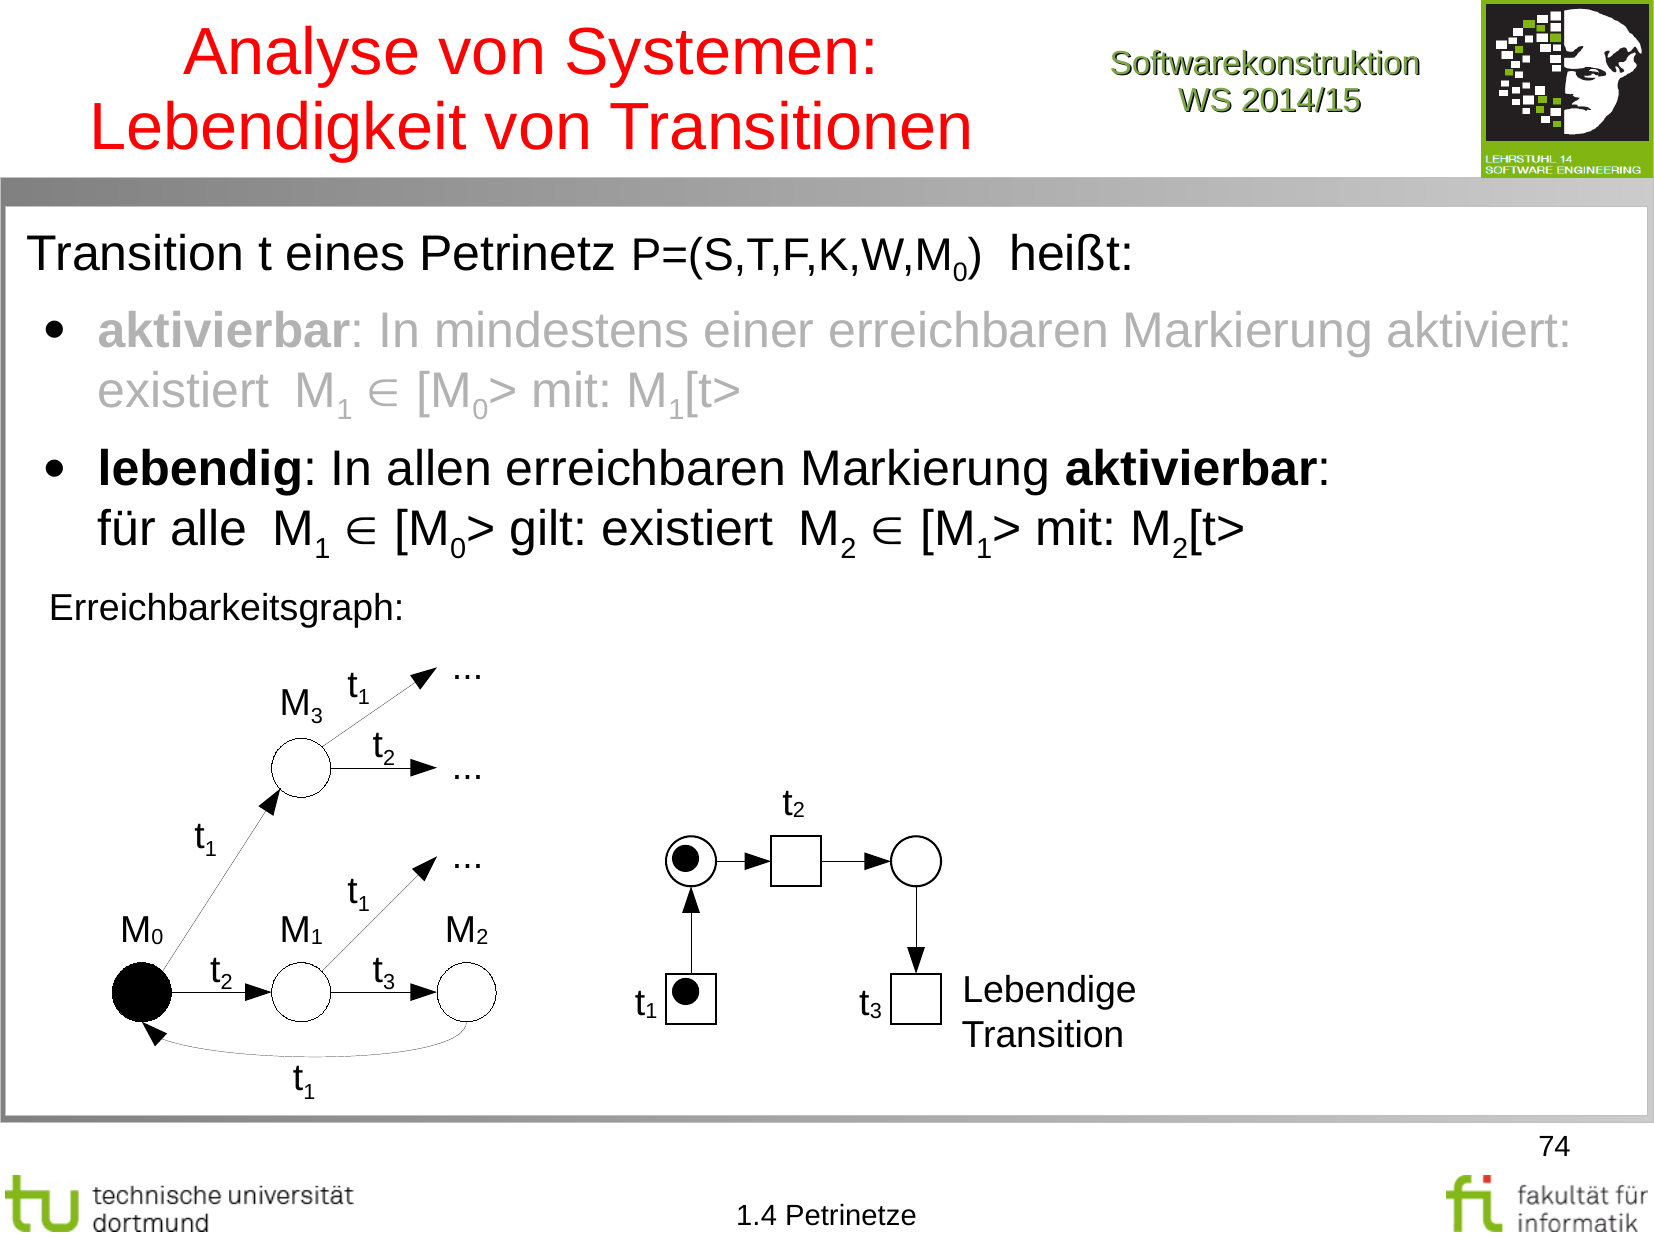

# Analyse von Systemen: Lebendigkeit von Transitionen
Transition t eines Petrinetz P=(S,T,F,K,W,M0) heißt:
aktivierbar: In mindestens einer erreichbaren Markierung aktiviert:
existiert M1  [M0> mit: M1[t>
lebendig: In allen erreichbaren Markierung aktivierbar:
für alle M1  [M0> gilt: existiert M2  [M1> mit: M2[t>
 Erreichbarkeitsgraph:
...
M3
...
t2
...
Lebendige
Transition
M0
M1
M2
t1
t3
74
1.4 Petrinetze